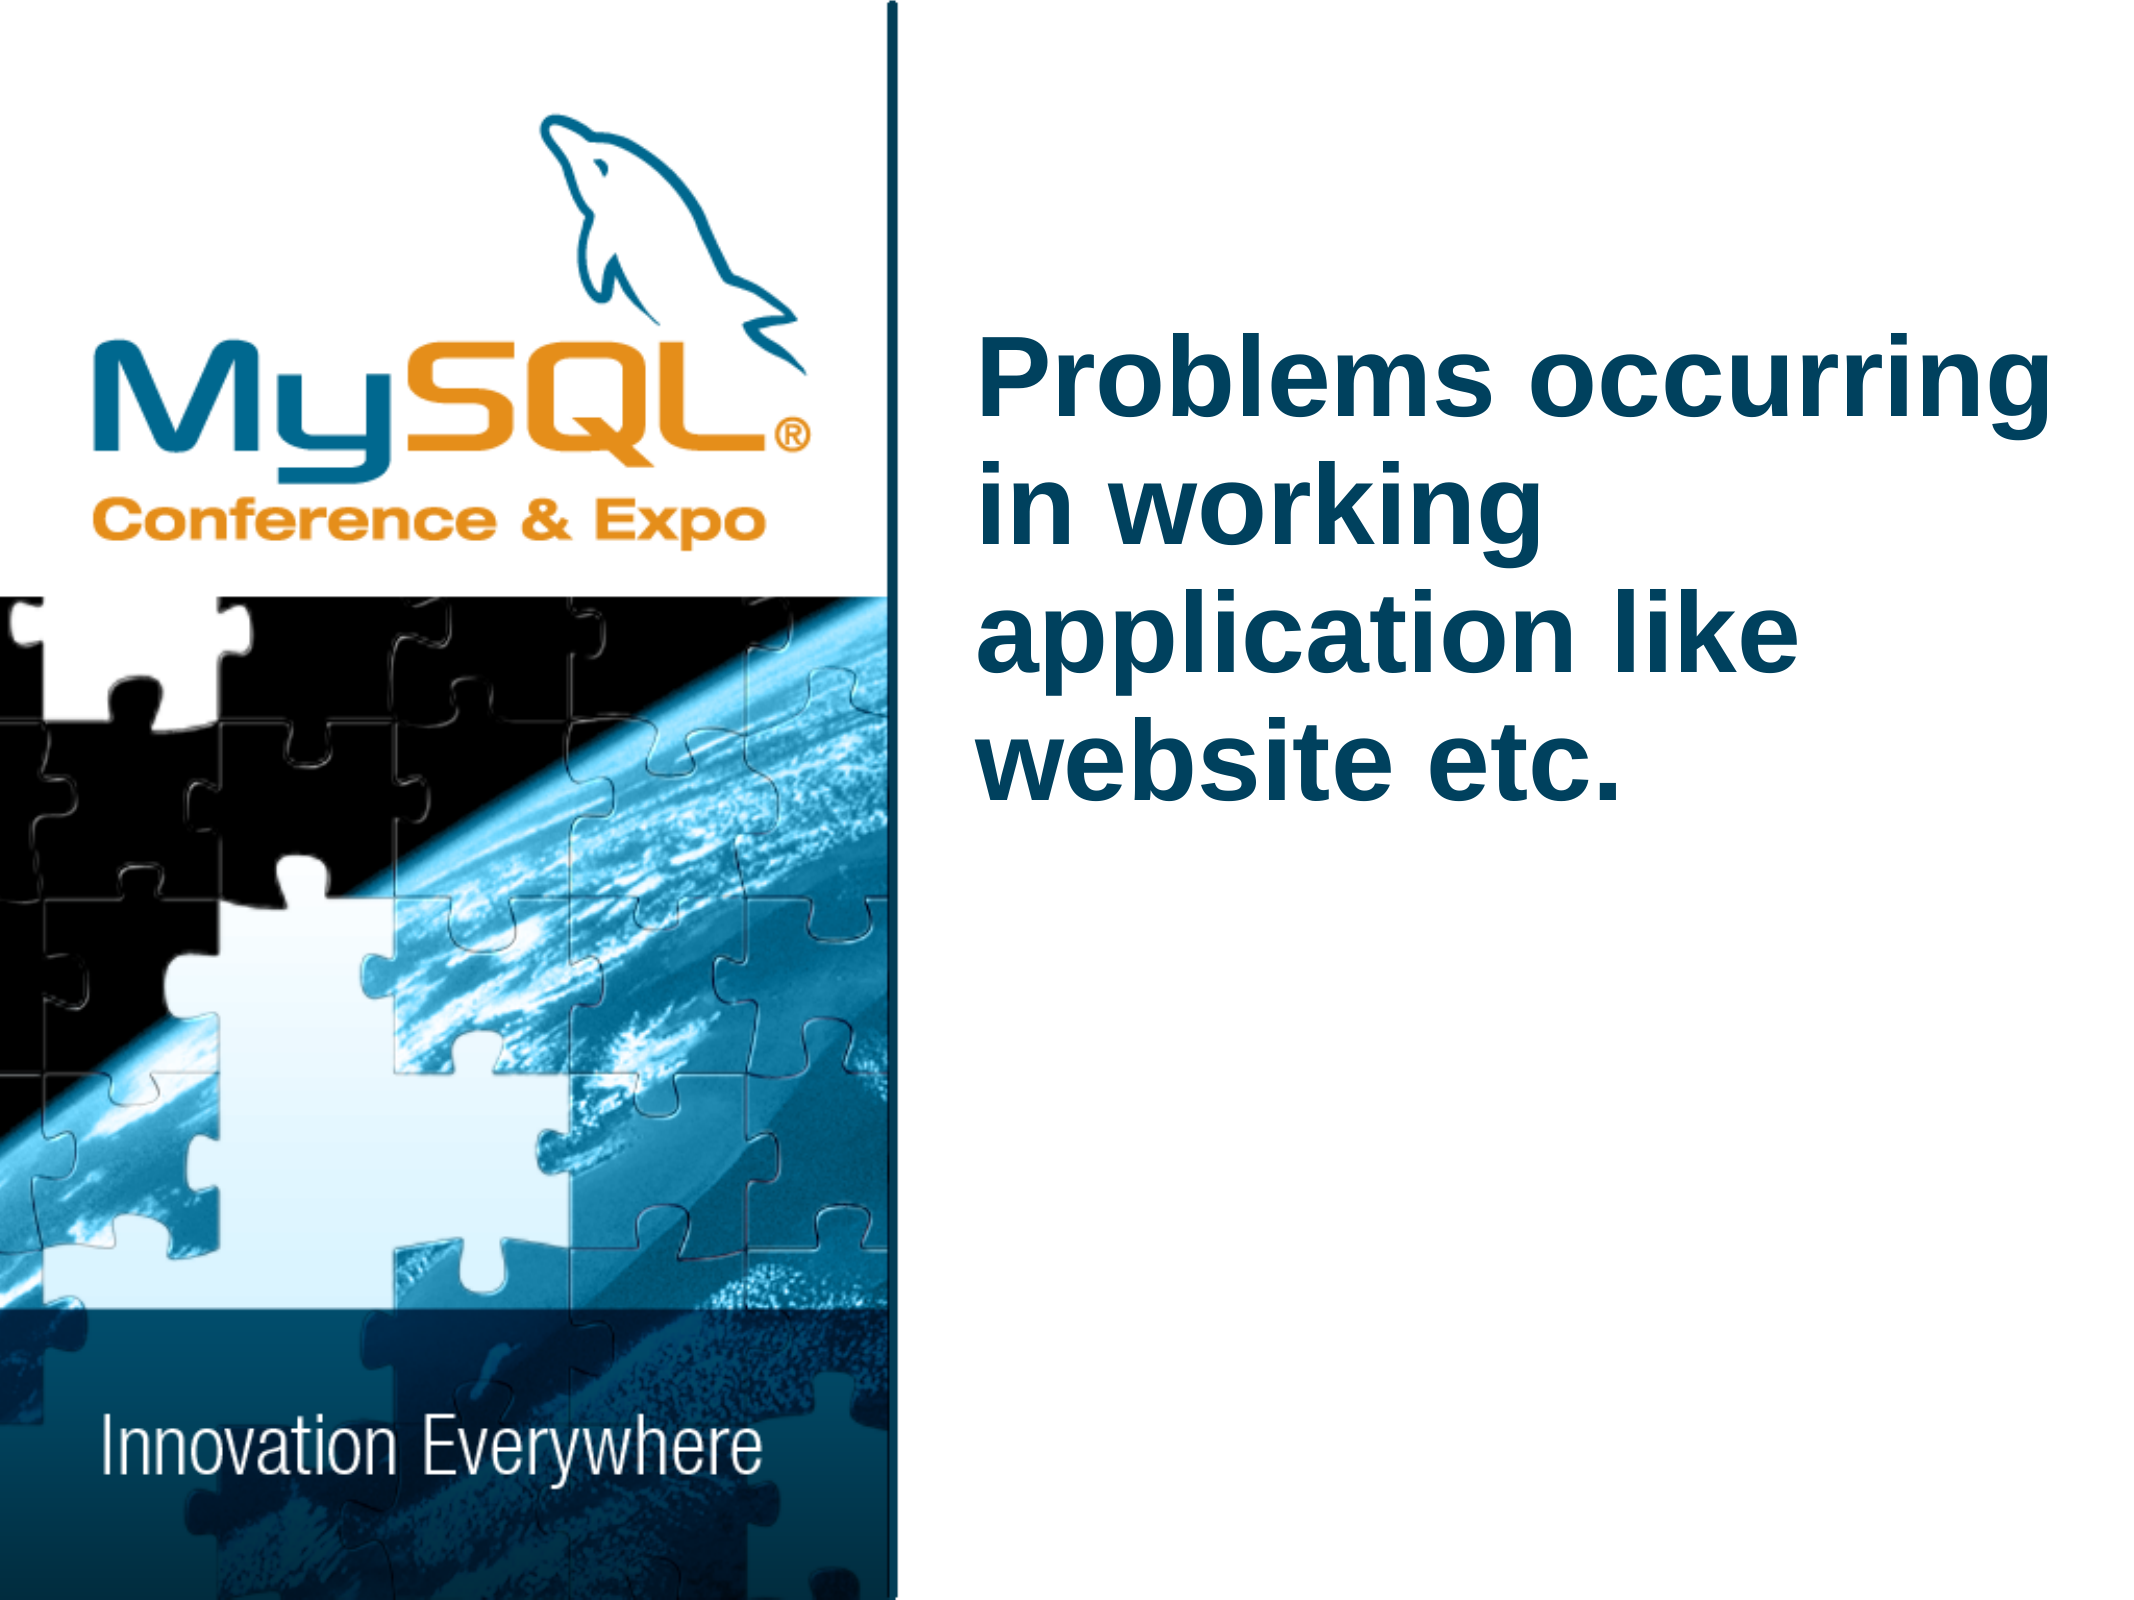

# Problems occurring in working application like website etc.